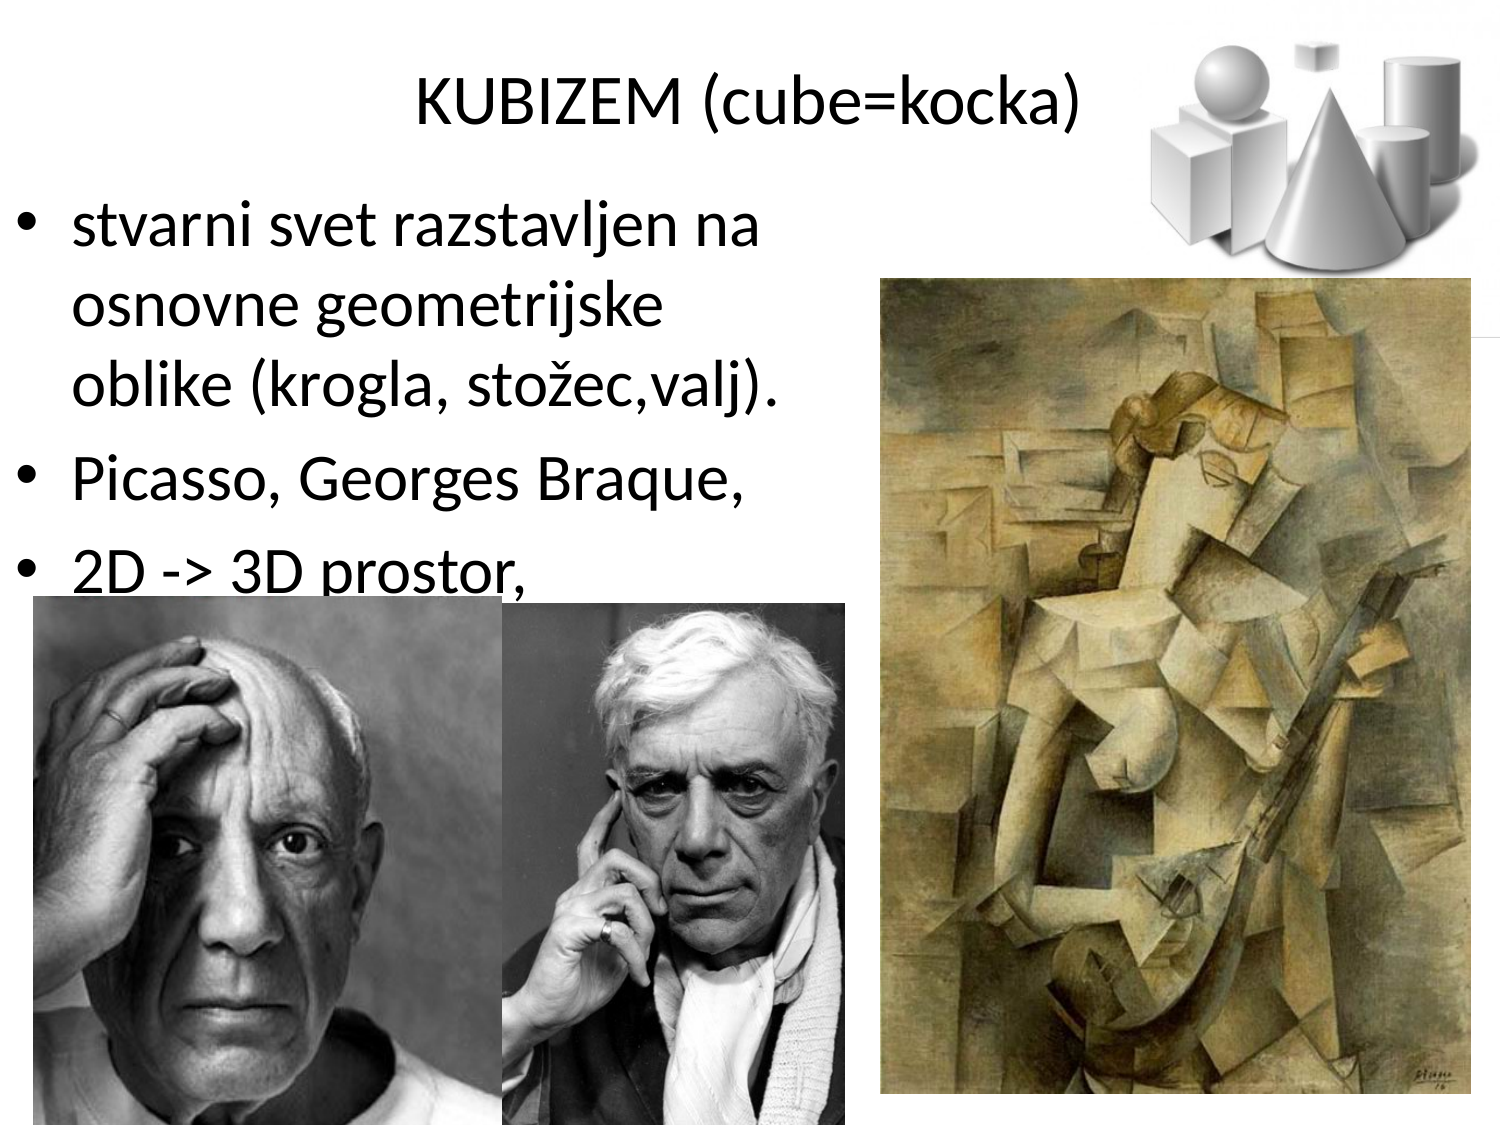

KUBIZEM (cube=kocka)
# stvarni svet razstavljen na osnovne geometrijske oblike (krogla, stožec,valj).
Picasso, Georges Braque,
2D -> 3D prostor,